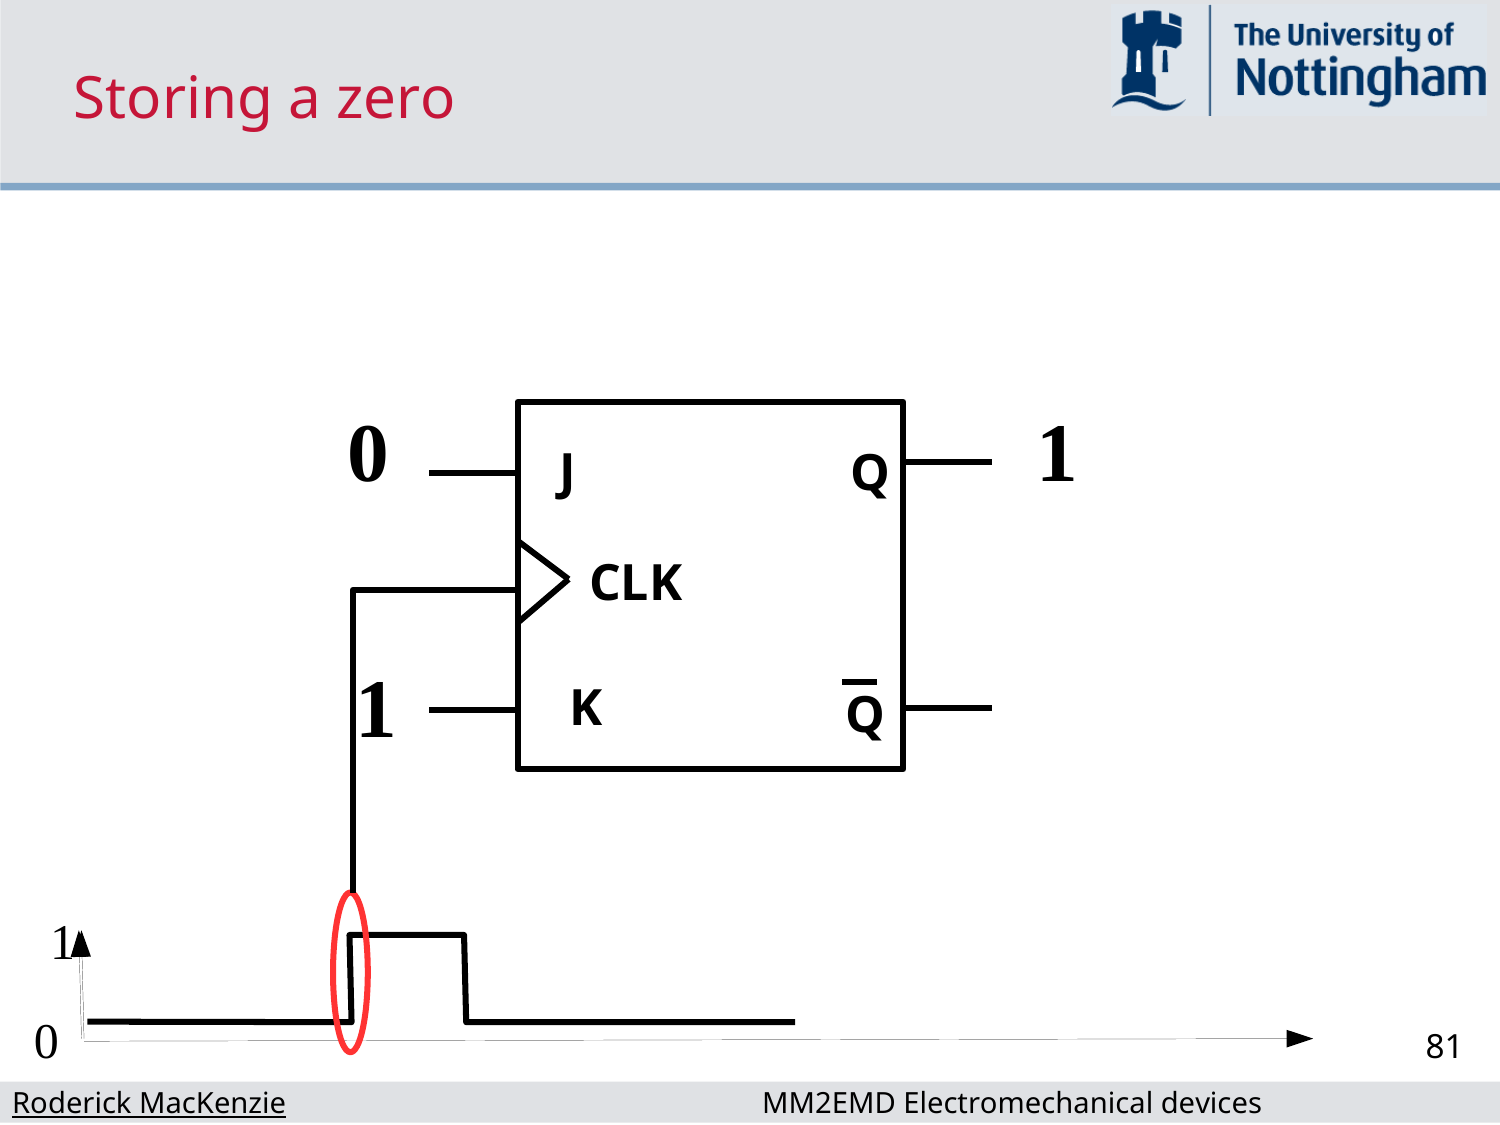

# Storing a zero
0
1
J
Q
CLK
1
K
Q
1
0